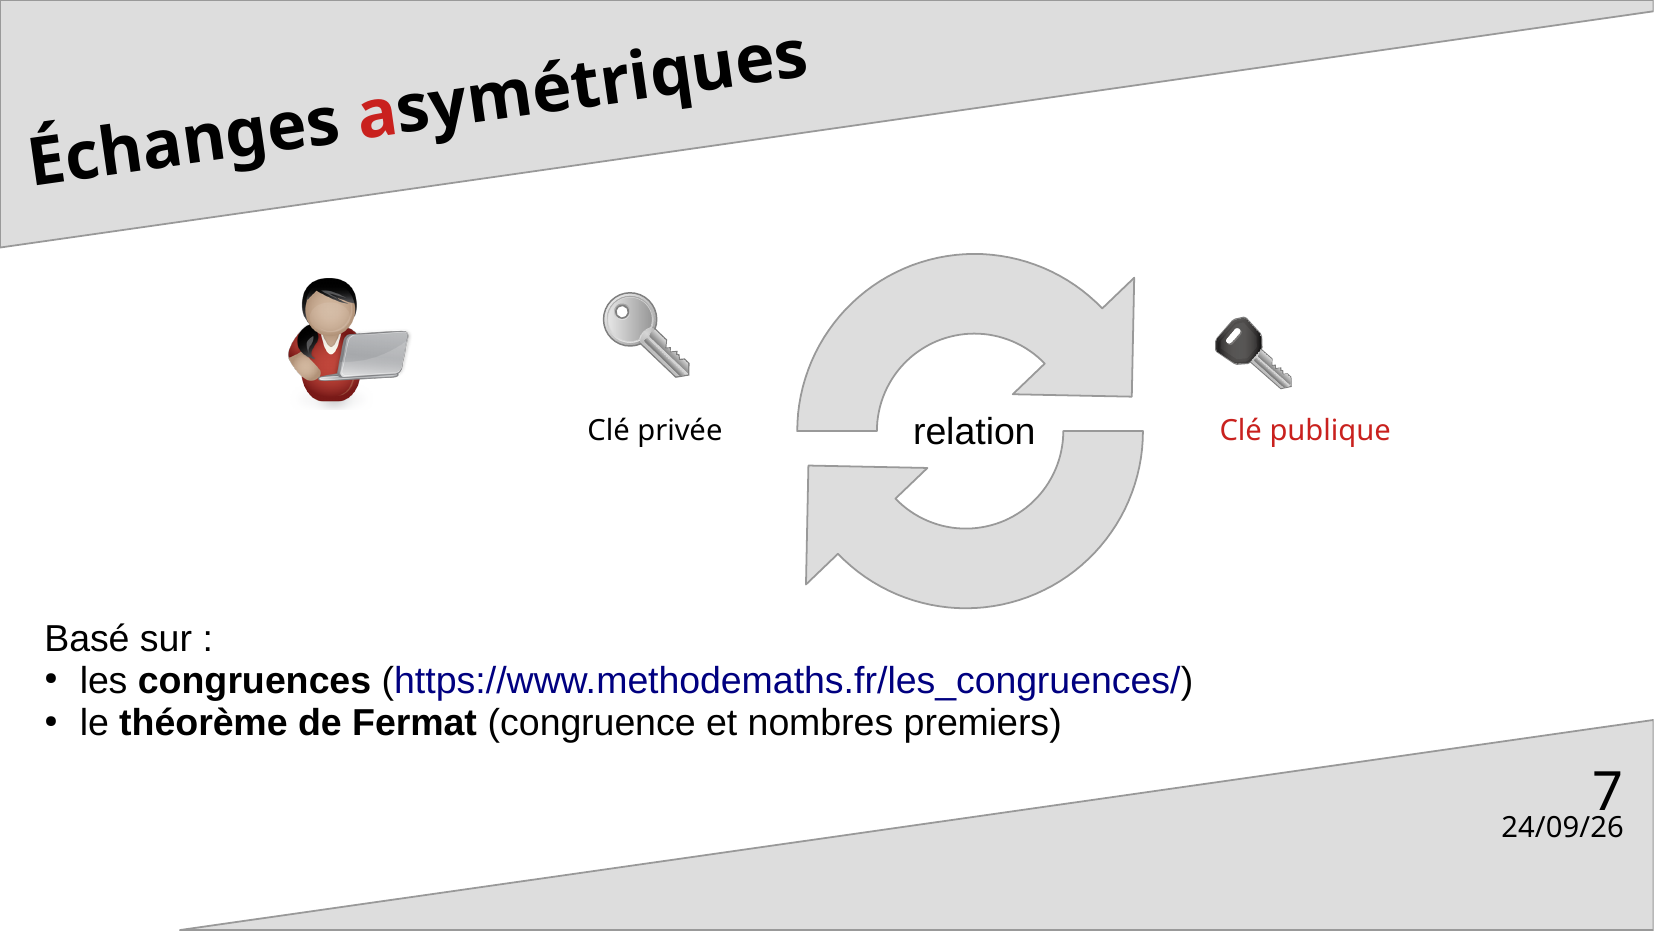

# Échanges asymétriques
relation
Clé privée
Clé publique
Basé sur :
les congruences (https://www.methodemaths.fr/les_congruences/)
le théorème de Fermat (congruence et nombres premiers)
7